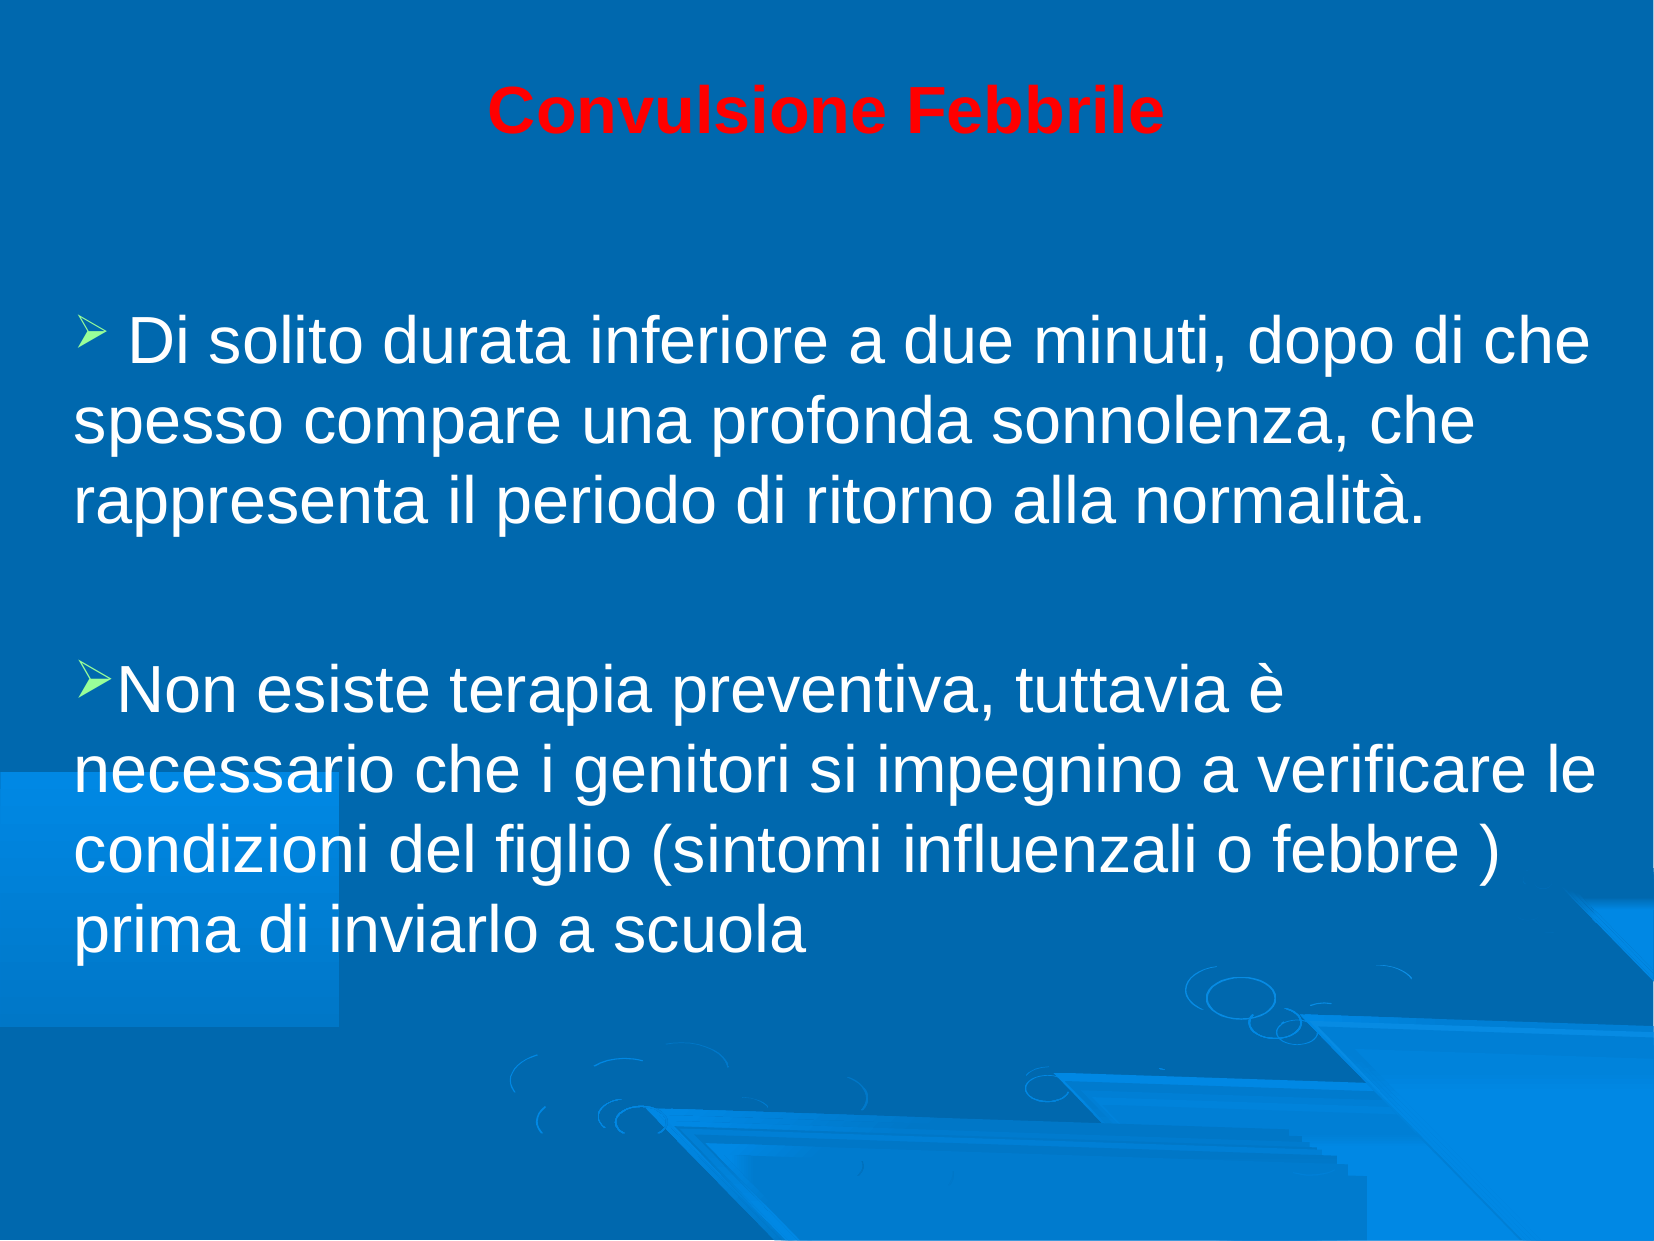

# Convulsione Febbrile
 Di solito durata inferiore a due minuti, dopo di che spesso compare una profonda sonnolenza, che rappresenta il periodo di ritorno alla normalità.
Non esiste terapia preventiva, tuttavia è necessario che i genitori si impegnino a verificare le condizioni del figlio (sintomi influenzali o febbre ) prima di inviarlo a scuola